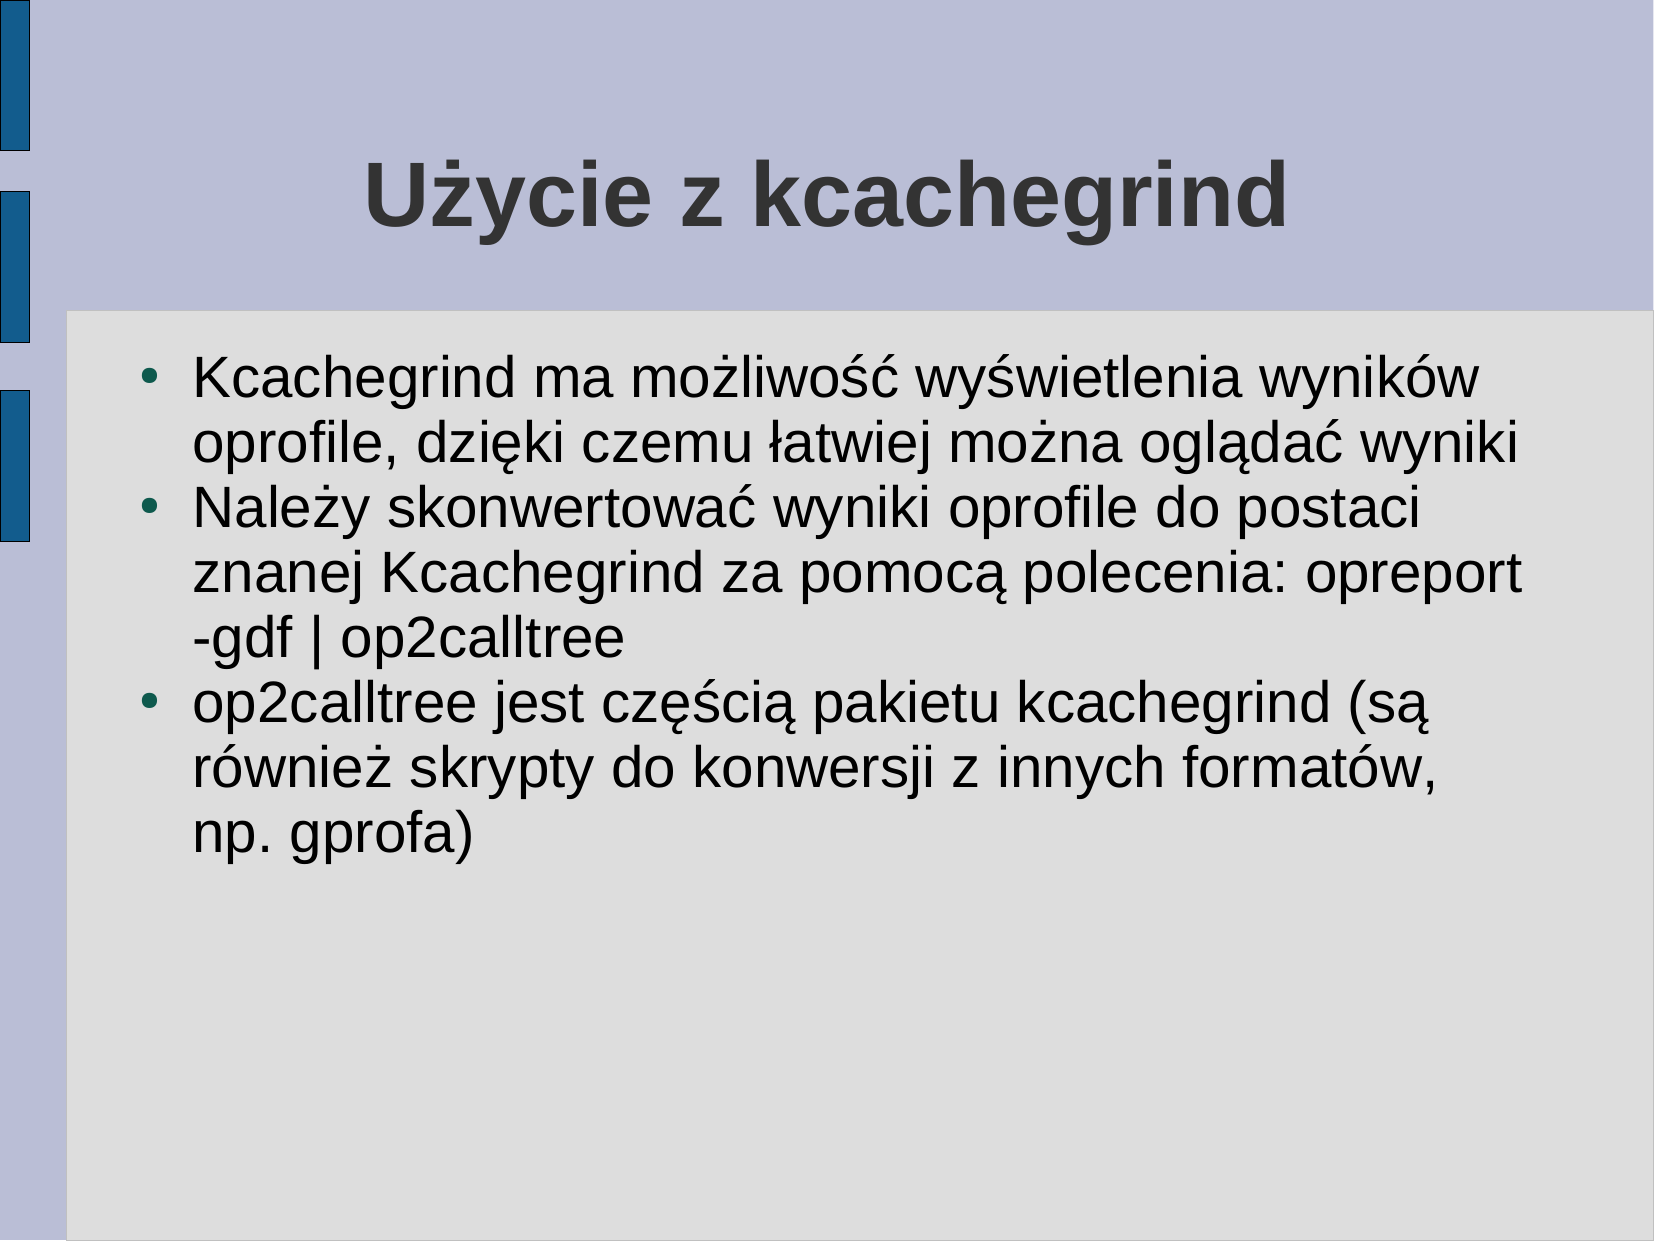

# Użycie z kcachegrind
Kcachegrind ma możliwość wyświetlenia wyników oprofile, dzięki czemu łatwiej można oglądać wyniki
Należy skonwertować wyniki oprofile do postaci znanej Kcachegrind za pomocą polecenia: opreport -gdf | op2calltree
op2calltree jest częścią pakietu kcachegrind (są również skrypty do konwersji z innych formatów, np. gprofa)